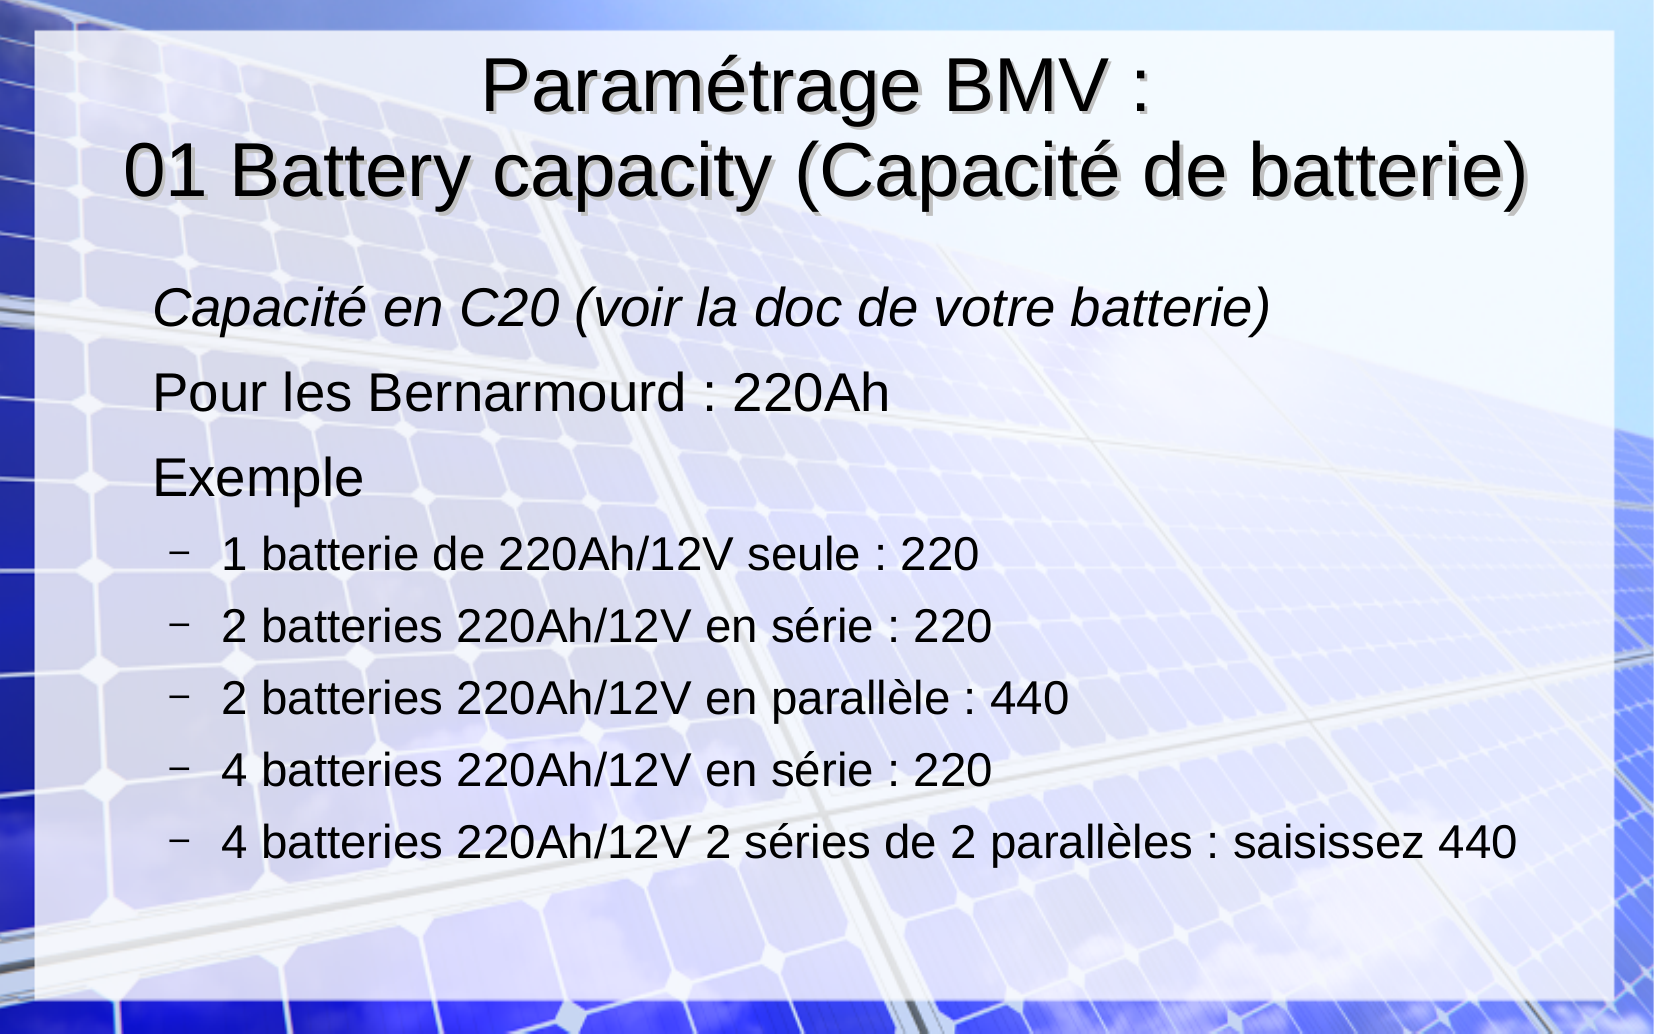

# Paramétrage BMV : 01 Battery capacity (Capacité de batterie)
Capacité en C20 (voir la doc de votre batterie)
Pour les Bernarmourd : 220Ah
Exemple
1 batterie de 220Ah/12V seule : 220
2 batteries 220Ah/12V en série : 220
2 batteries 220Ah/12V en parallèle : 440
4 batteries 220Ah/12V en série : 220
4 batteries 220Ah/12V 2 séries de 2 parallèles : saisissez 440